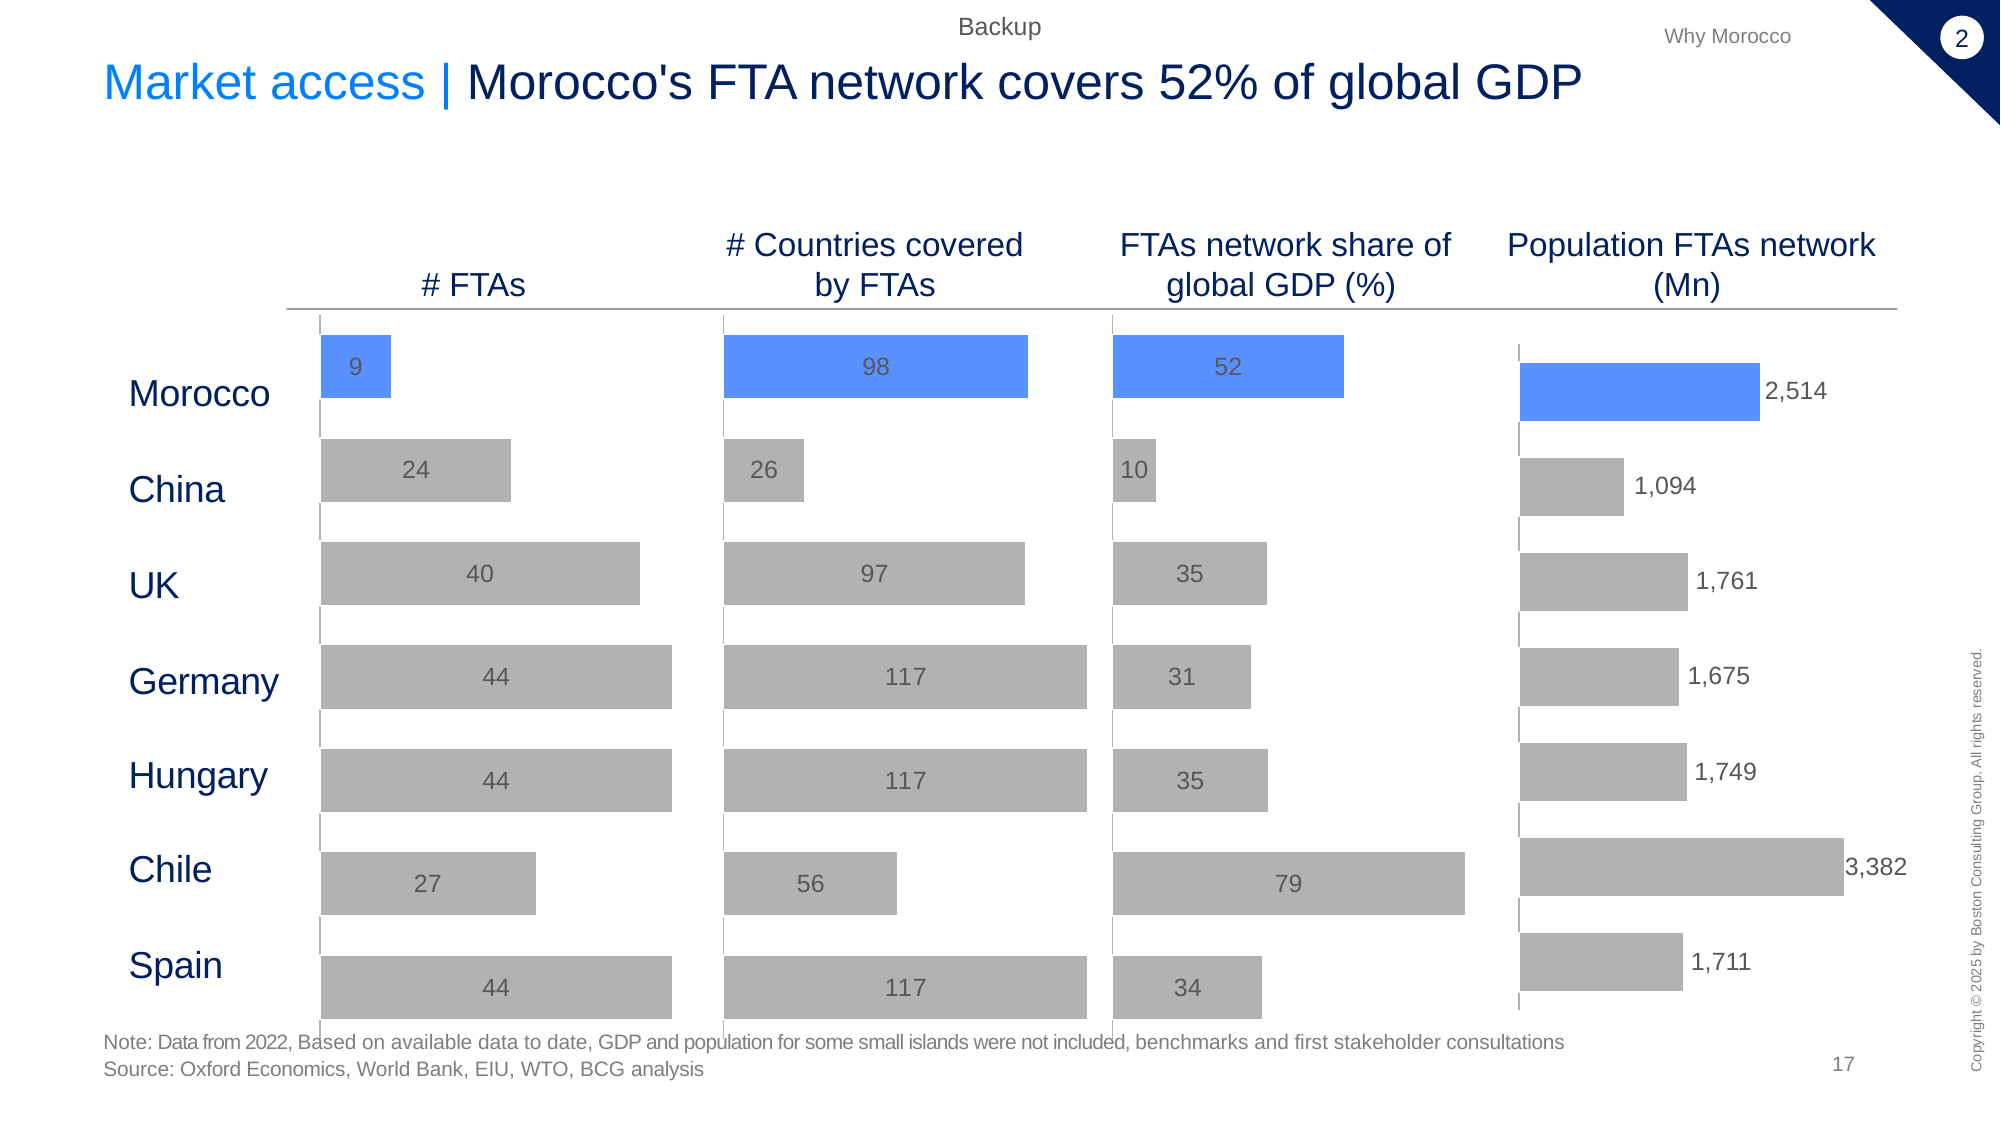

Why Morocco
2
Backup
# Market access | Morocco's FTA network covers 52% of global GDP
# Countries covered
by FTAs
FTAs network share of global GDP (%)
Population FTAs network (Mn)
# FTAs
### Chart
| Category | Series1 |
|---|---|
| 1 | 9.0 |
| 2 | 24.0 |
| 3 | 40.0 |
| 4 | 44.0 |
| 5 | 44.0 |
| 6 | 27.0 |
| 7 | 44.0 |
### Chart
| Category | Series1 |
|---|---|
| 1 | 98.0 |
| 2 | 26.0 |
| 3 | 97.0 |
| 4 | 117.0 |
| 5 | 117.0 |
| 6 | 56.0 |
| 7 | 117.0 |
### Chart
| Category | Series1 |
|---|---|
| 1 | 52.0 |
| 2 | 9.84143855751576 |
| 3 | 34.7775654949812 |
| 4 | 31.2374005410335 |
| 5 | 35.0078576844924 |
| 6 | 79.1195877921561 |
| 7 | 33.8090392011001 |
### Chart
| Category | Series1 |
|---|---|
| 1 | 2514.0 |
| 2 | 1093.65 |
| 3 | 1760.82 |
| 4 | 1674.52 |
| 5 | 1748.7 |
| 6 | 3382.12 |
| 7 | 1710.76 |Morocco
2,514
China
1,094
UK
1,761
Germany
1,675
Hungary
1,749
Chile
3,382
Spain
1,711
Note: Data from 2022, Based on available data to date, GDP and population for some small islands were not included, benchmarks and first stakeholder consultations
Source: Oxford Economics, World Bank, EIU, WTO, BCG analysis